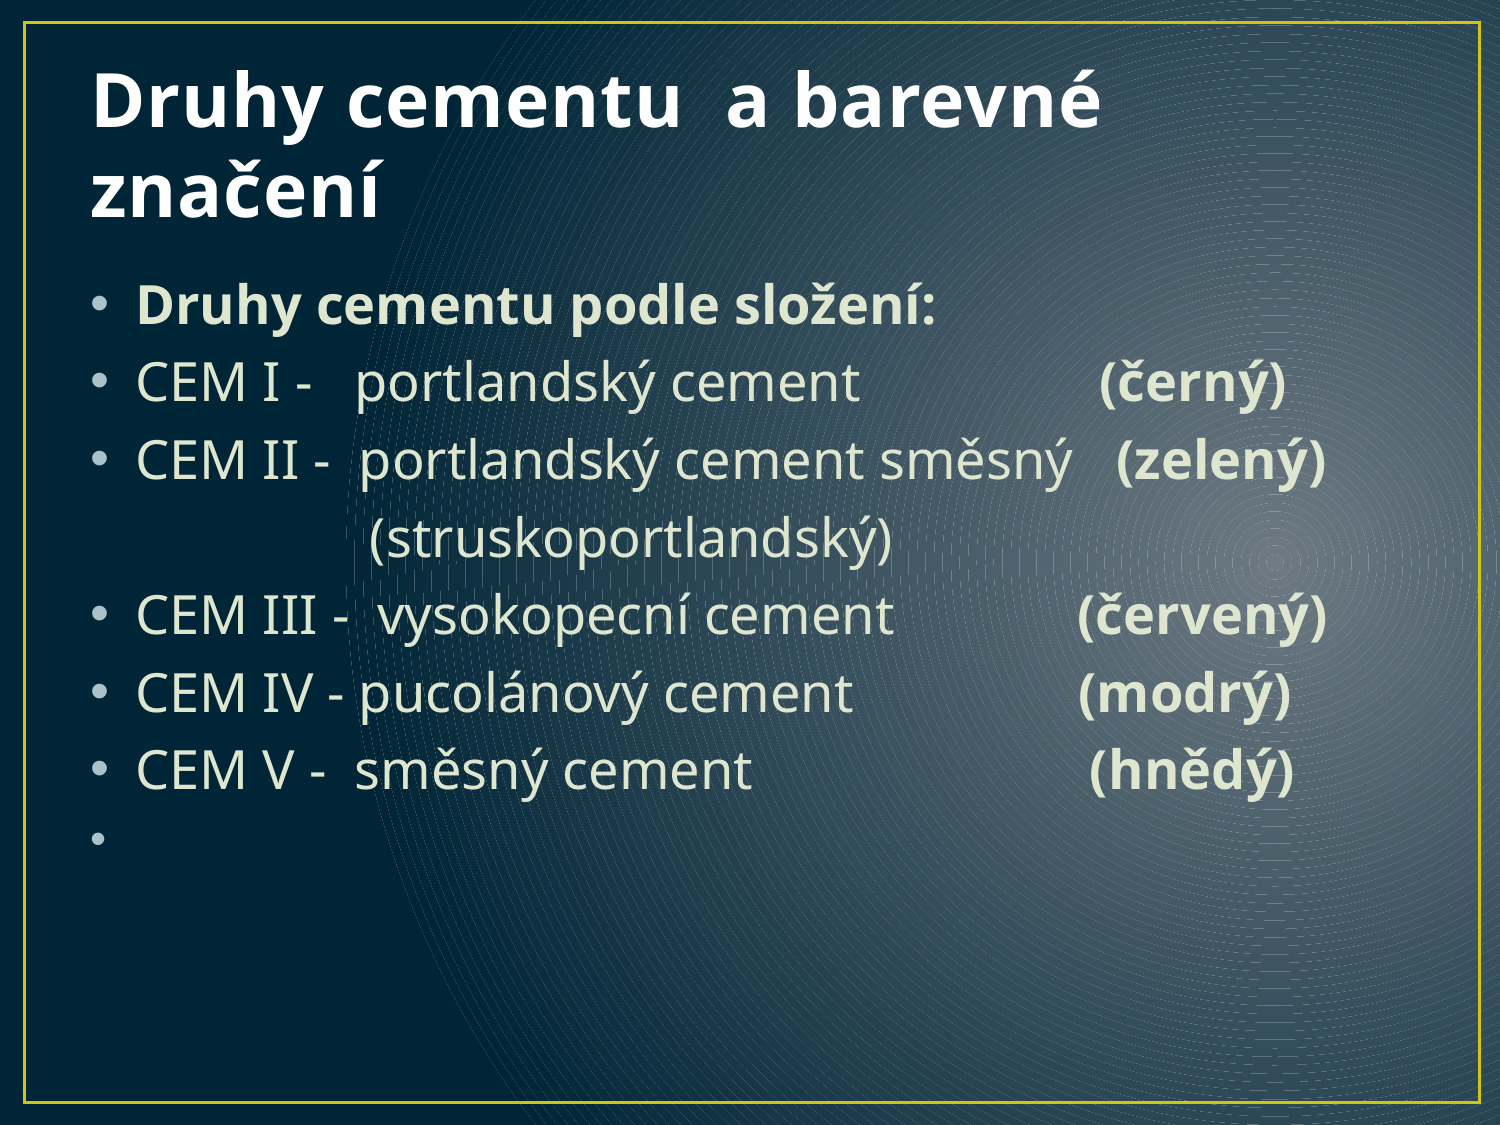

# Druhy cementu a barevné značení
Druhy cementu podle složení:
CEM I -   portlandský cement (černý)
CEM II -  portlandský cement směsný (zelený)
 (struskoportlandský)
CEM III -  vysokopecní cement (červený)
CEM IV - pucolánový cement (modrý)
CEM V -  směsný cement (hnědý)